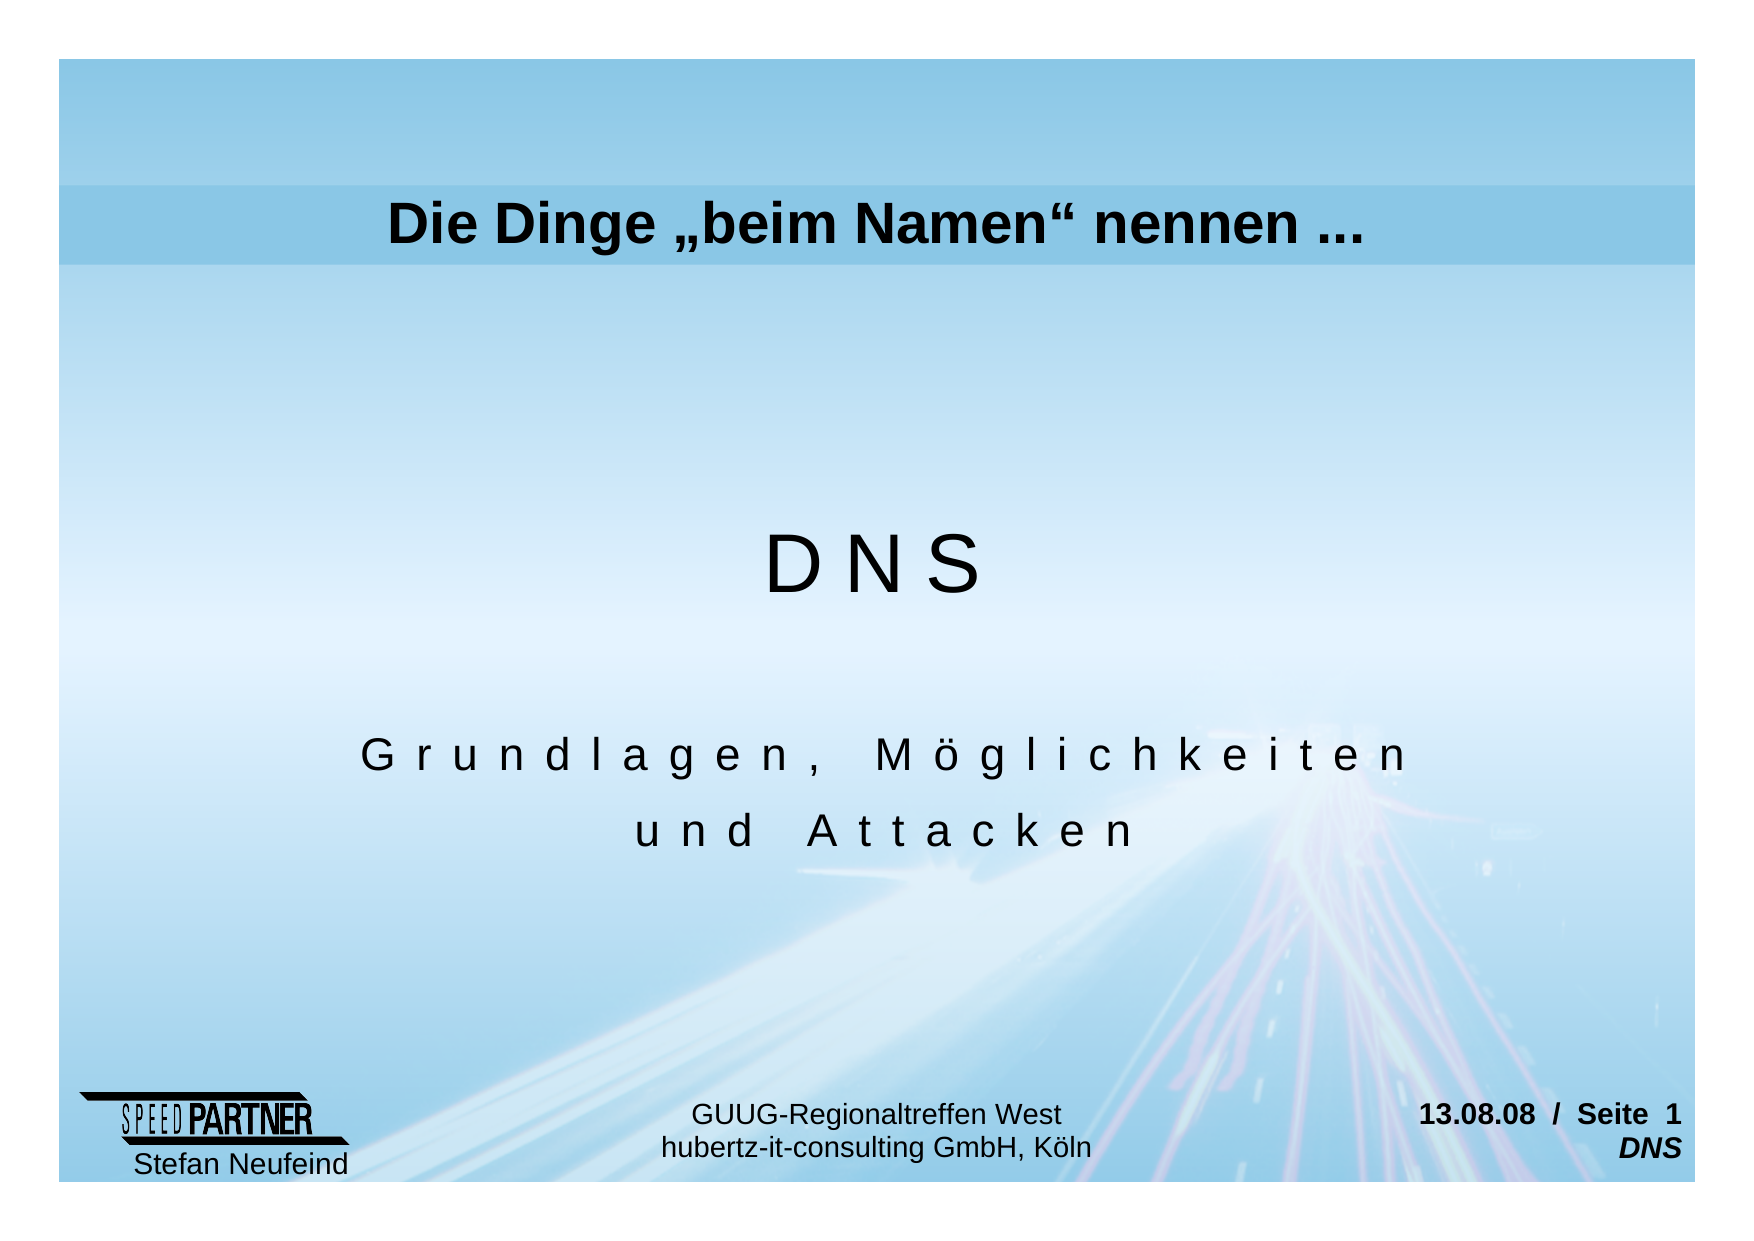

# Die Dinge „beim Namen“ nennen ...
DNS
Grundlagen, Möglichkeiten
und Attacken